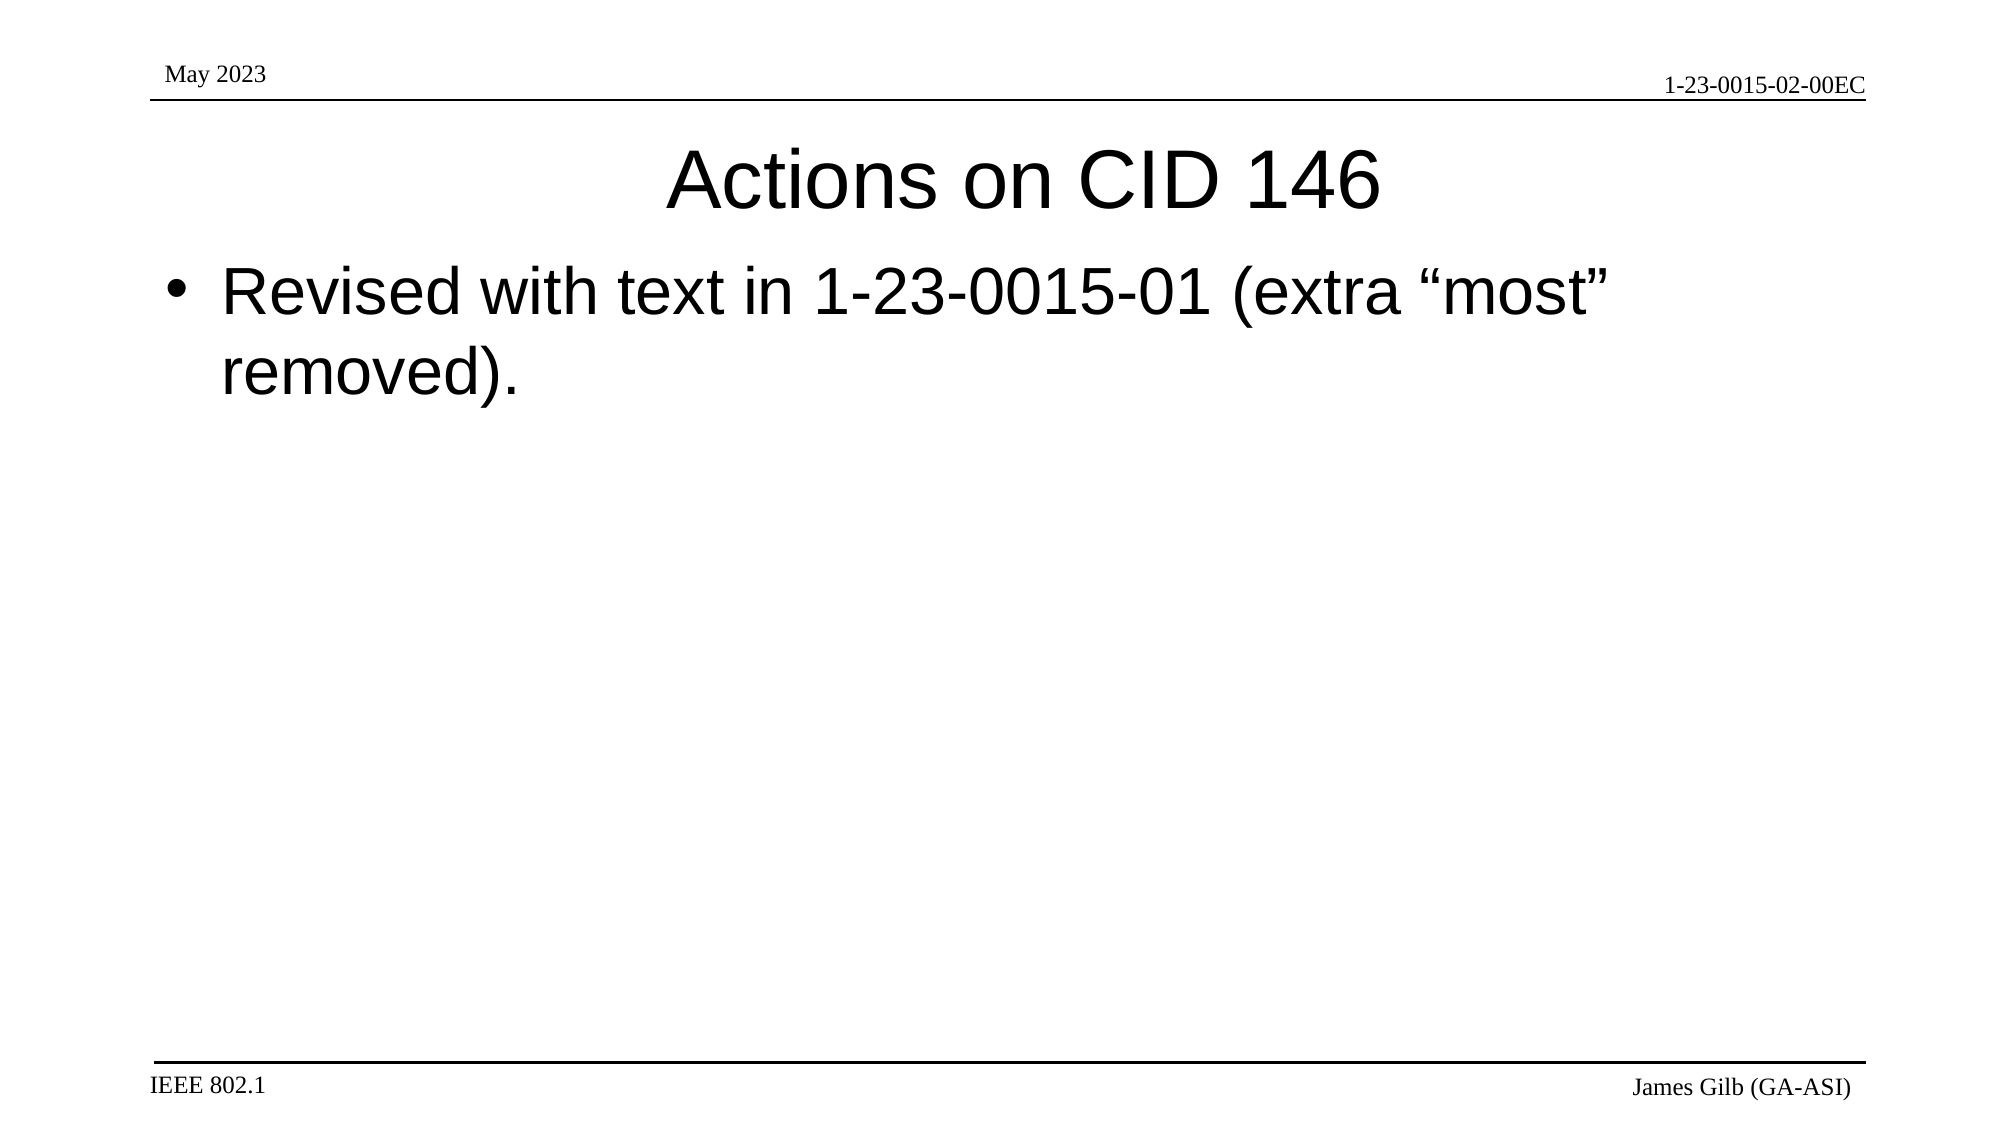

# Actions on CID 146
Revised with text in 1-23-0015-01 (extra “most” removed).